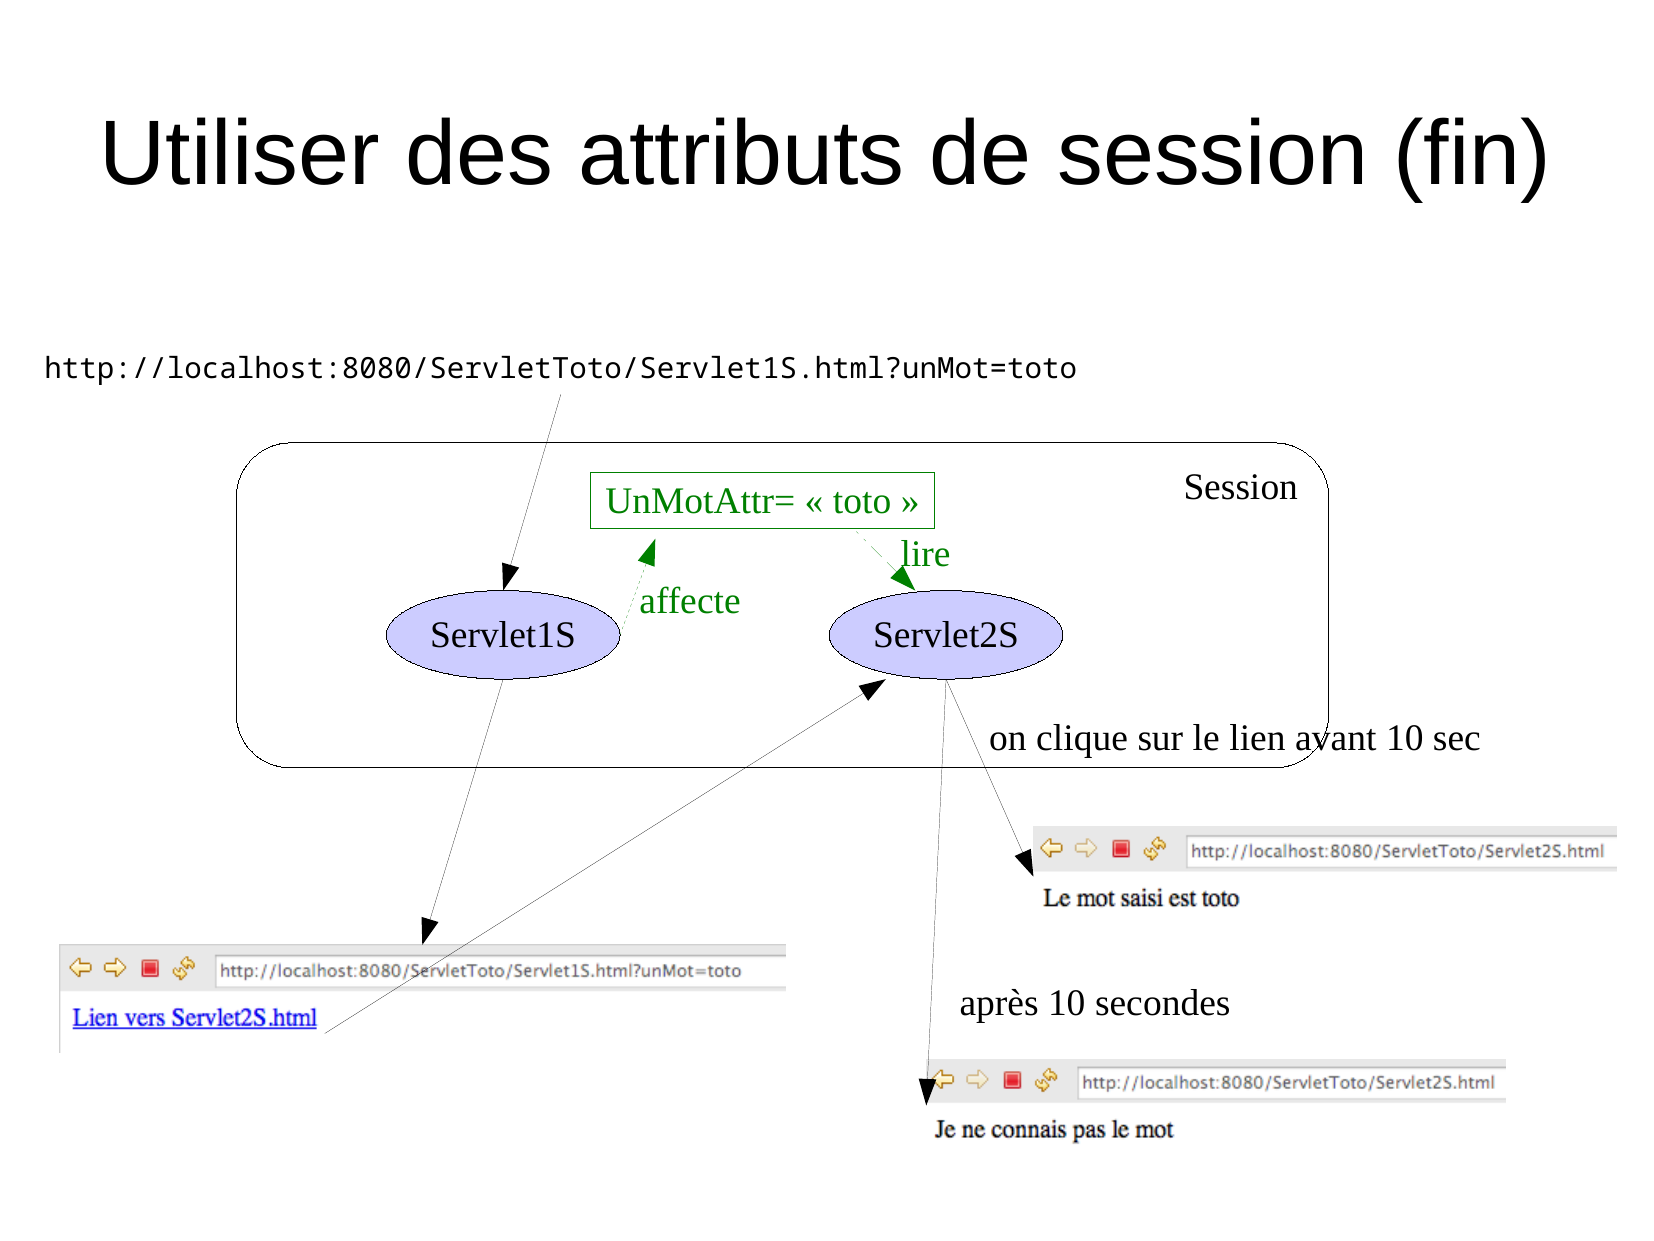

# Utiliser des attributs de session (fin)
http://localhost:8080/ServletToto/Servlet1S.html?unMot=toto
Session
UnMotAttr= « toto »
lire
affecte
Servlet1S
Servlet2S
on clique sur le lien avant 10 sec
après 10 secondes